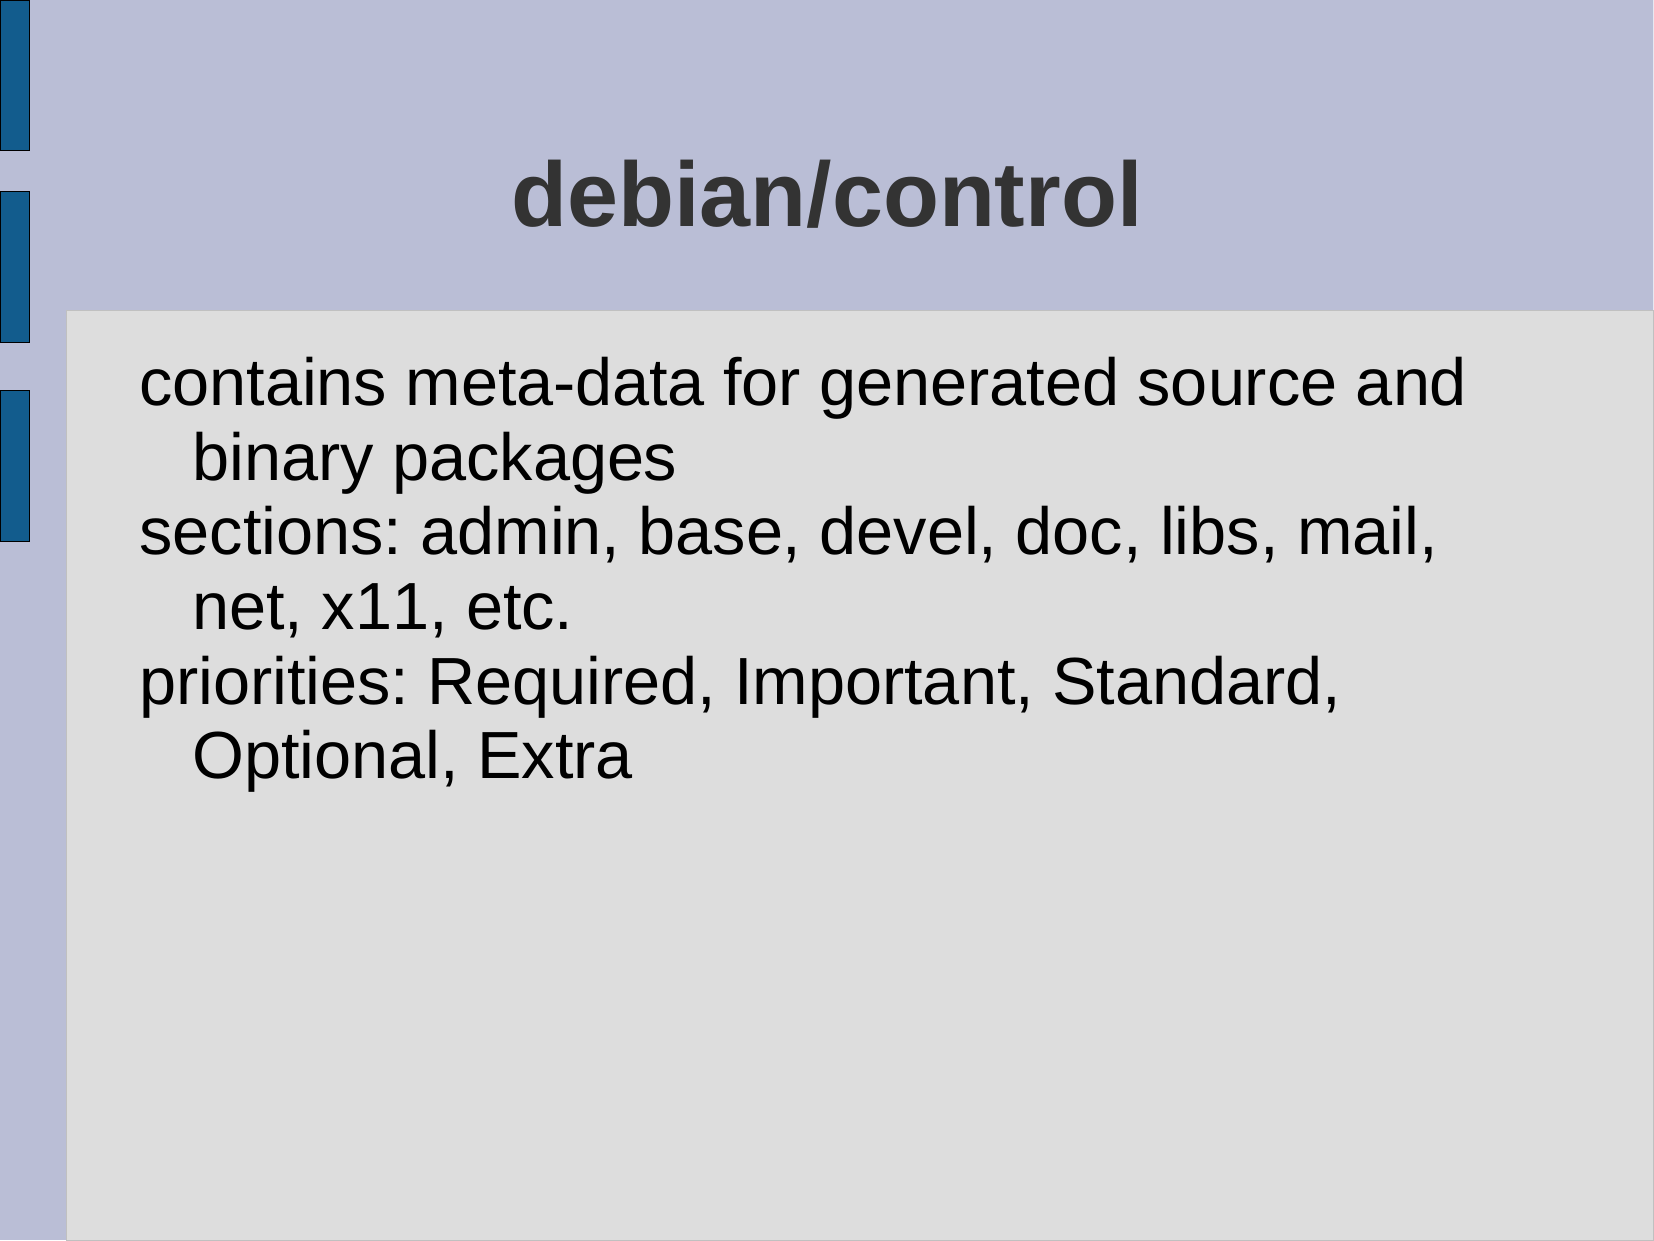

# debian/control
contains meta-data for generated source and binary packages
sections: admin, base, devel, doc, libs, mail, net, x11, etc.
priorities: Required, Important, Standard, Optional, Extra